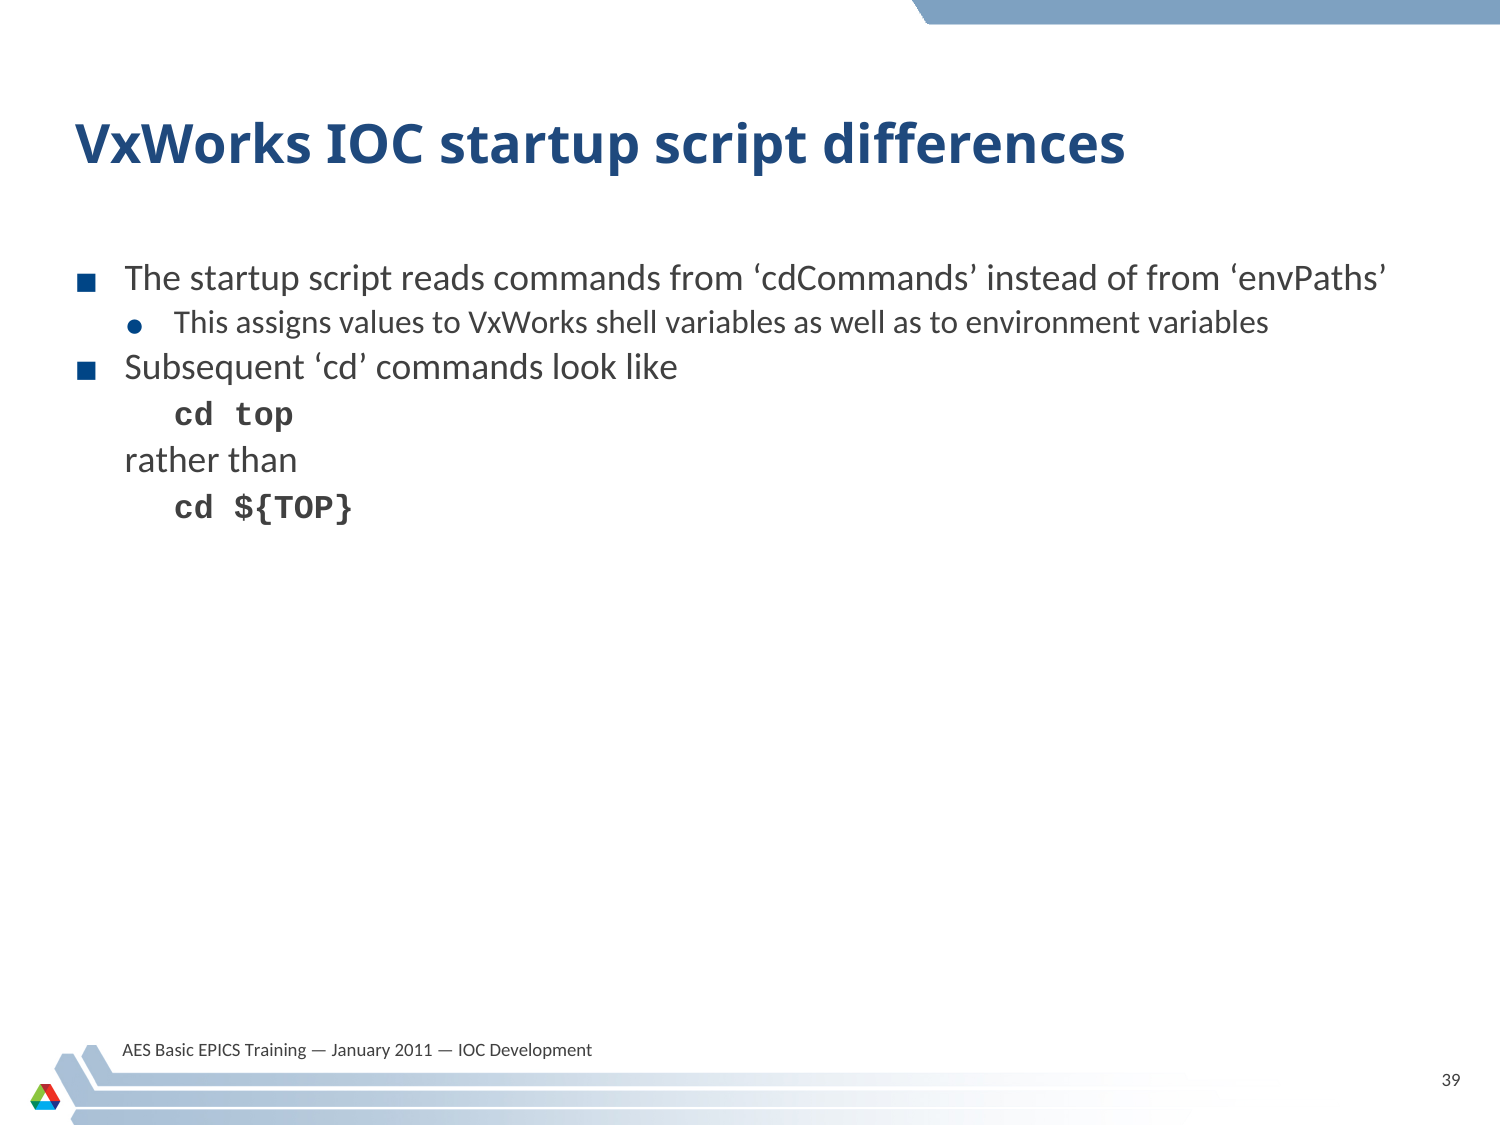

# VxWorks IOC startup script differences
The startup script reads commands from ‘cdCommands’ instead of from ‘envPaths’
This assigns values to VxWorks shell variables as well as to environment variables
Subsequent ‘cd’ commands look like
cd top
rather than
cd ${TOP}
AES Basic EPICS Training — January 2011 — IOC Development
39